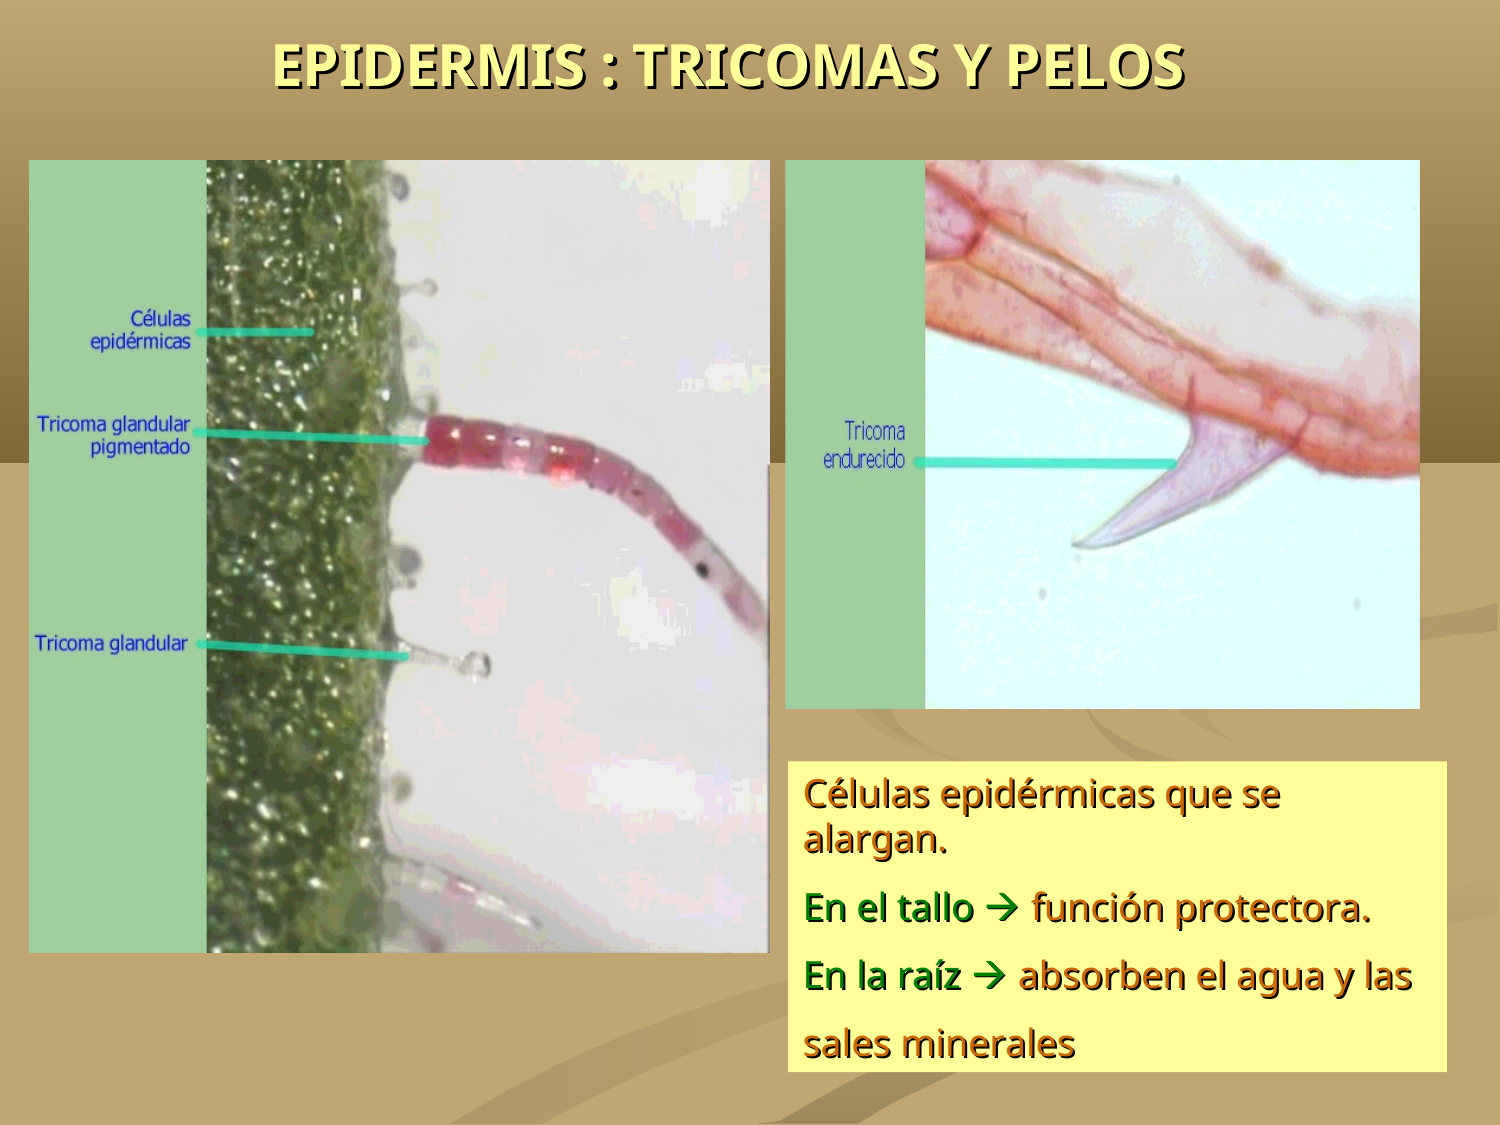

# EPIDERMIS : TRICOMAS Y PELOS
Células epidérmicas que se alargan.
En el tallo  función protectora.
En la raíz  absorben el agua y las
sales minerales